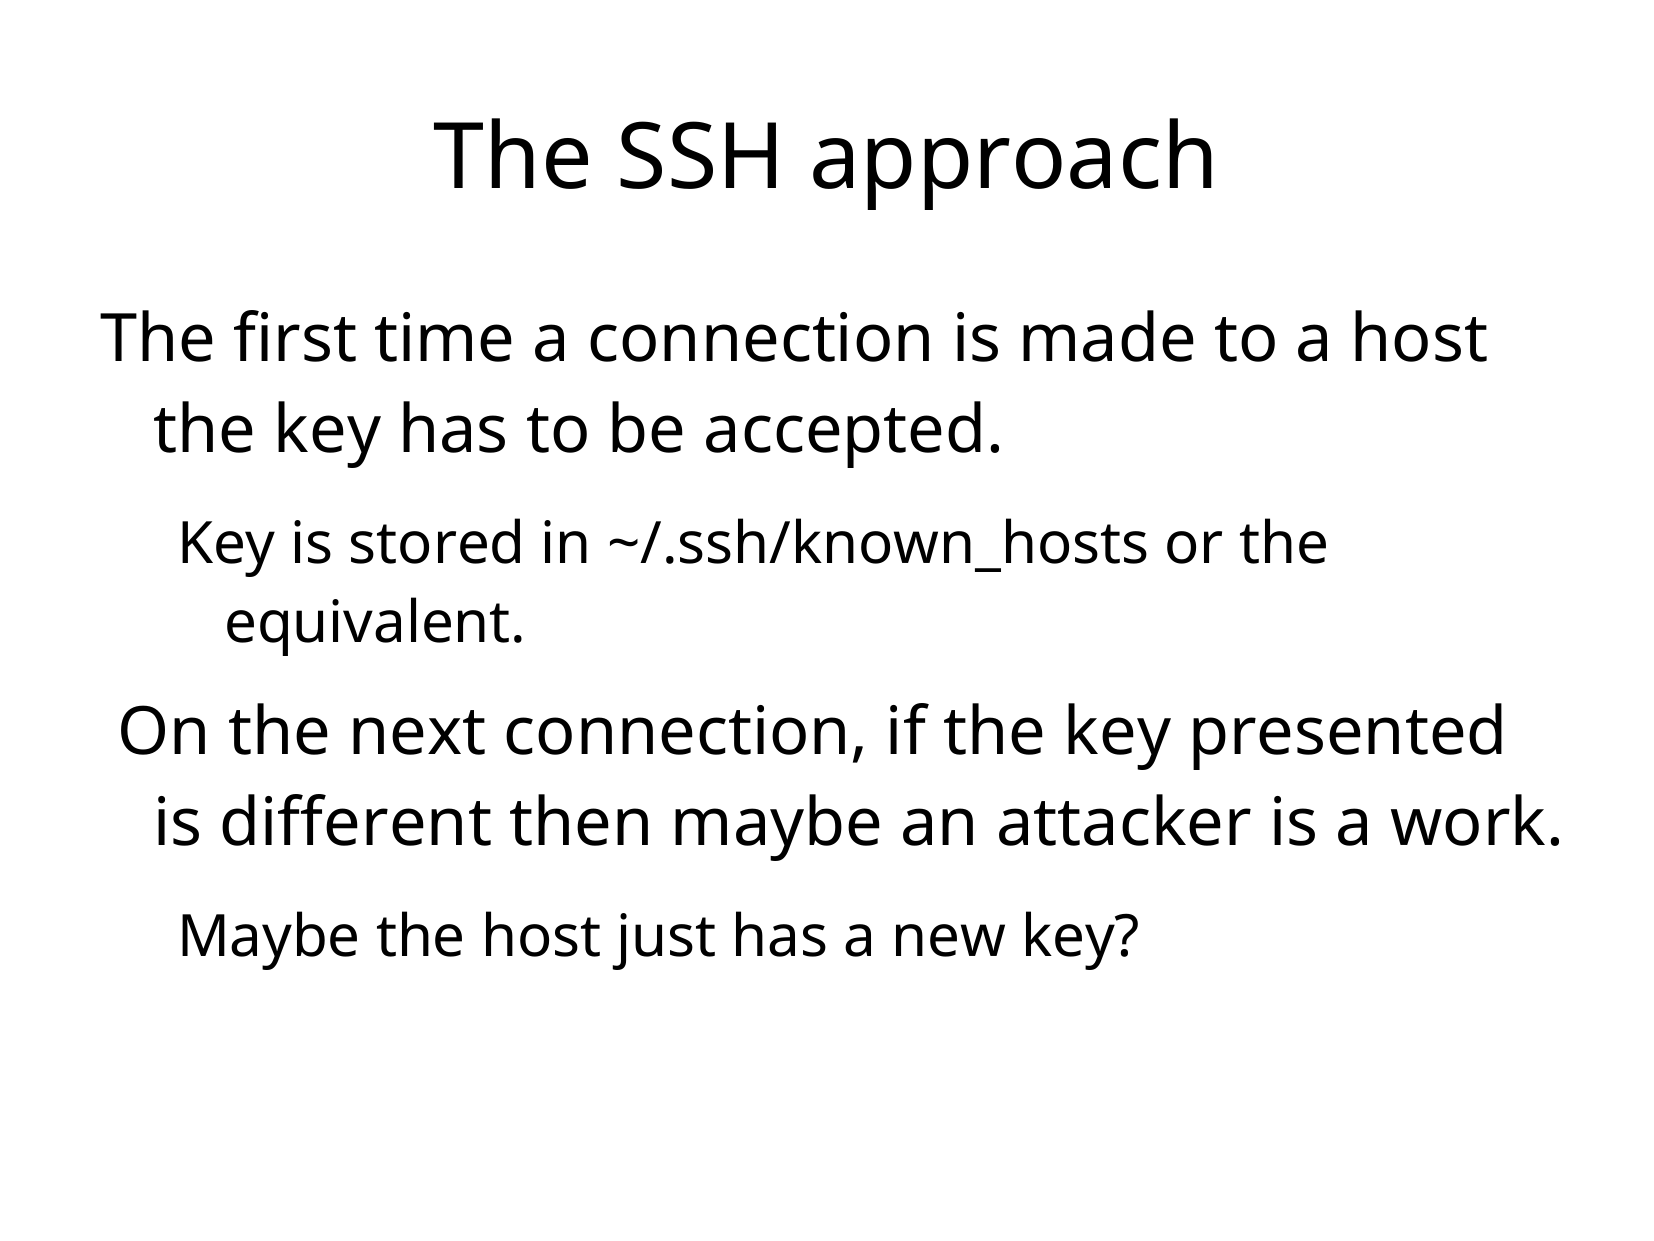

# The SSH approach
The first time a connection is made to a host the key has to be accepted.
Key is stored in ~/.ssh/known_hosts or the equivalent.
 On the next connection, if the key presented is different then maybe an attacker is a work.
Maybe the host just has a new key?